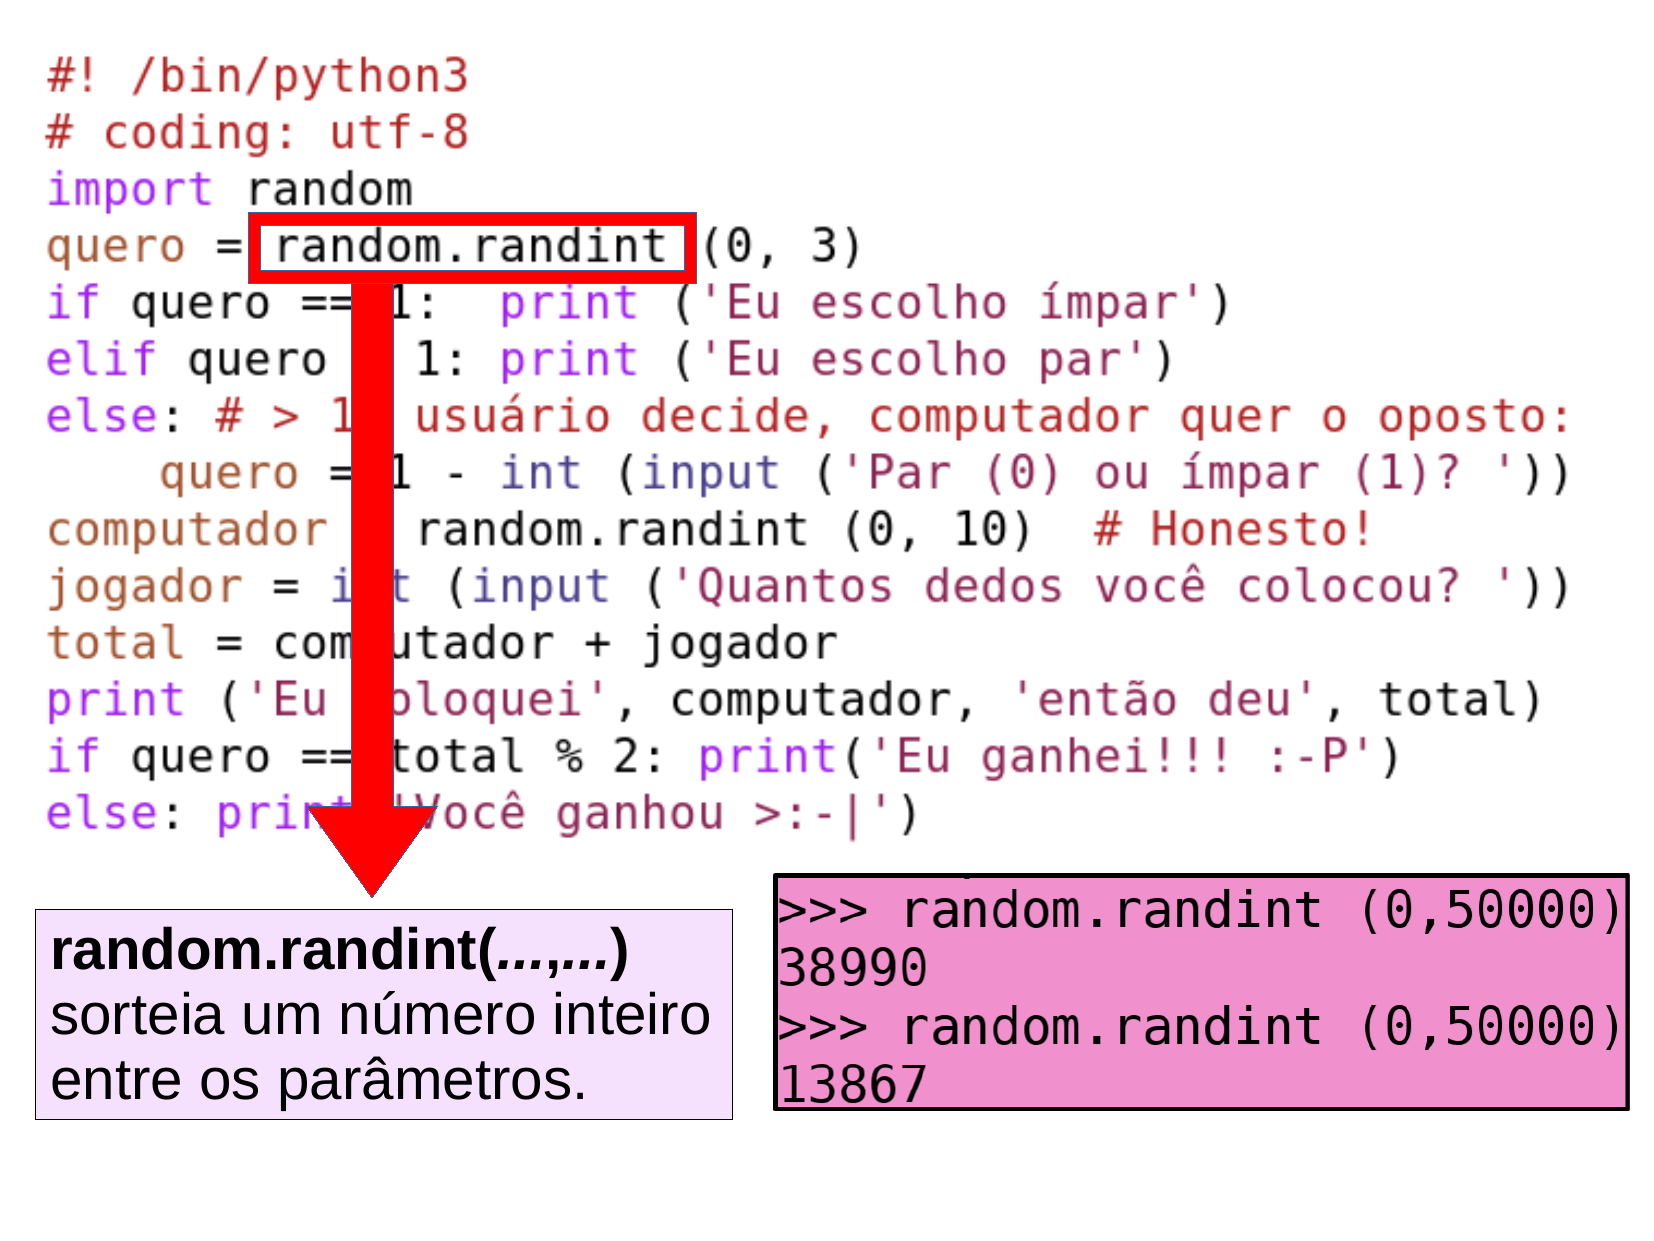

random.randint(...,...) sorteia um número inteiro entre os parâmetros.